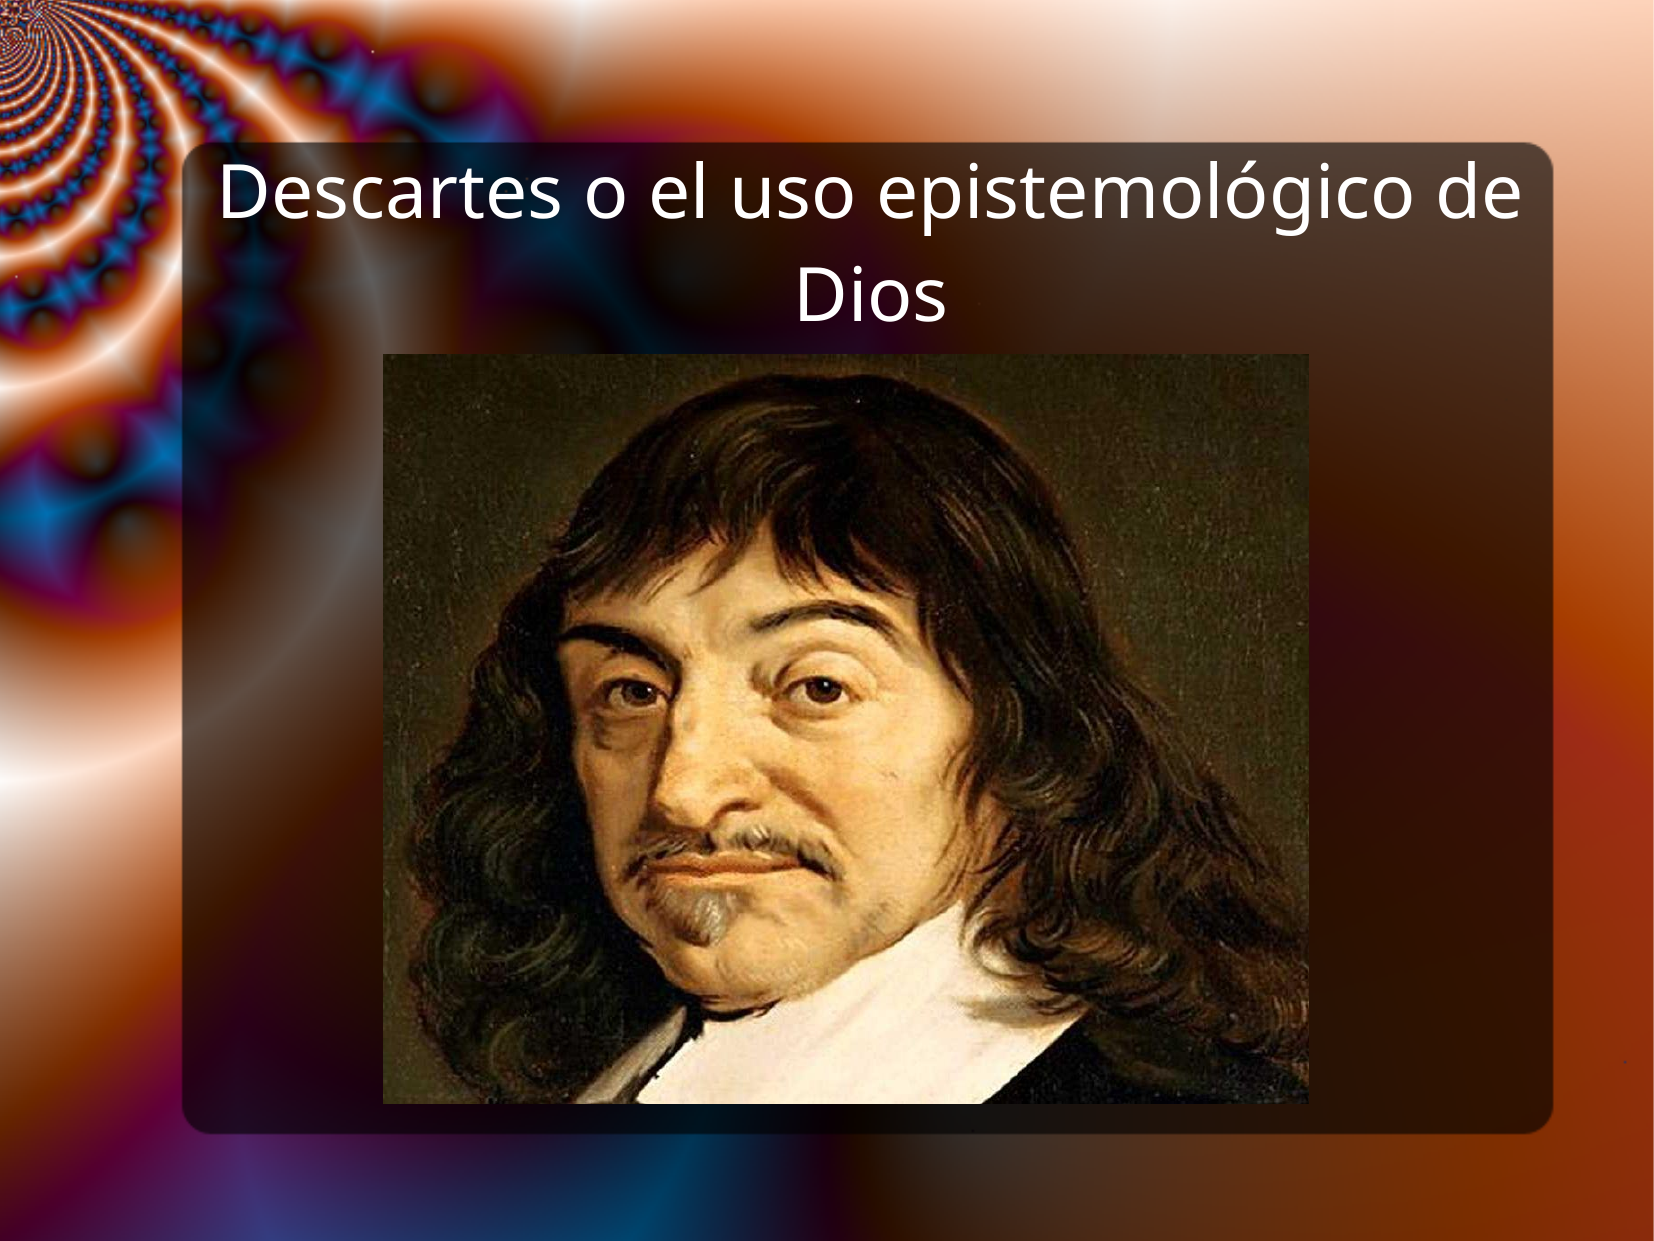

# Descartes o el uso epistemológico de Dios